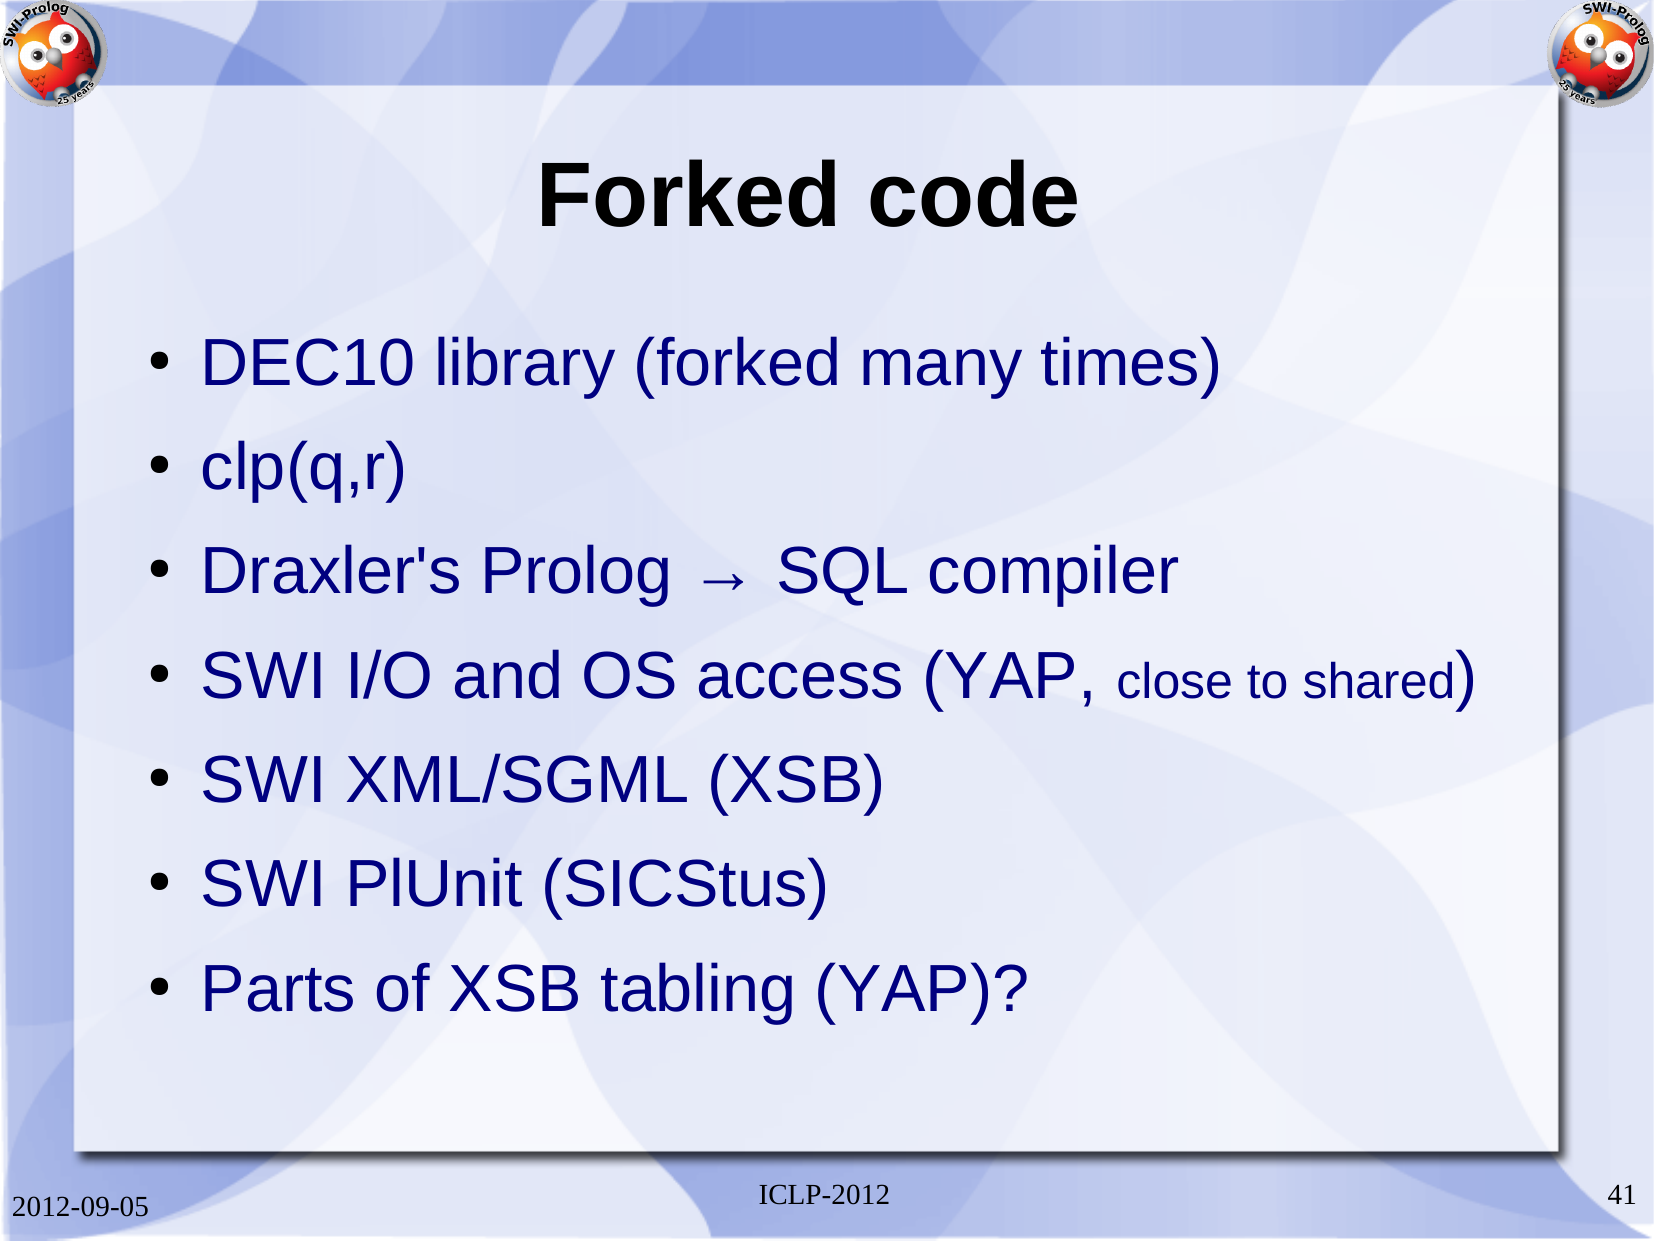

# Forked code
DEC10 library (forked many times)
clp(q,r)
Draxler's Prolog → SQL compiler
SWI I/O and OS access (YAP, close to shared)
SWI XML/SGML (XSB)
SWI PlUnit (SICStus)
Parts of XSB tabling (YAP)?
ICLP-2012
41
2012-09-05